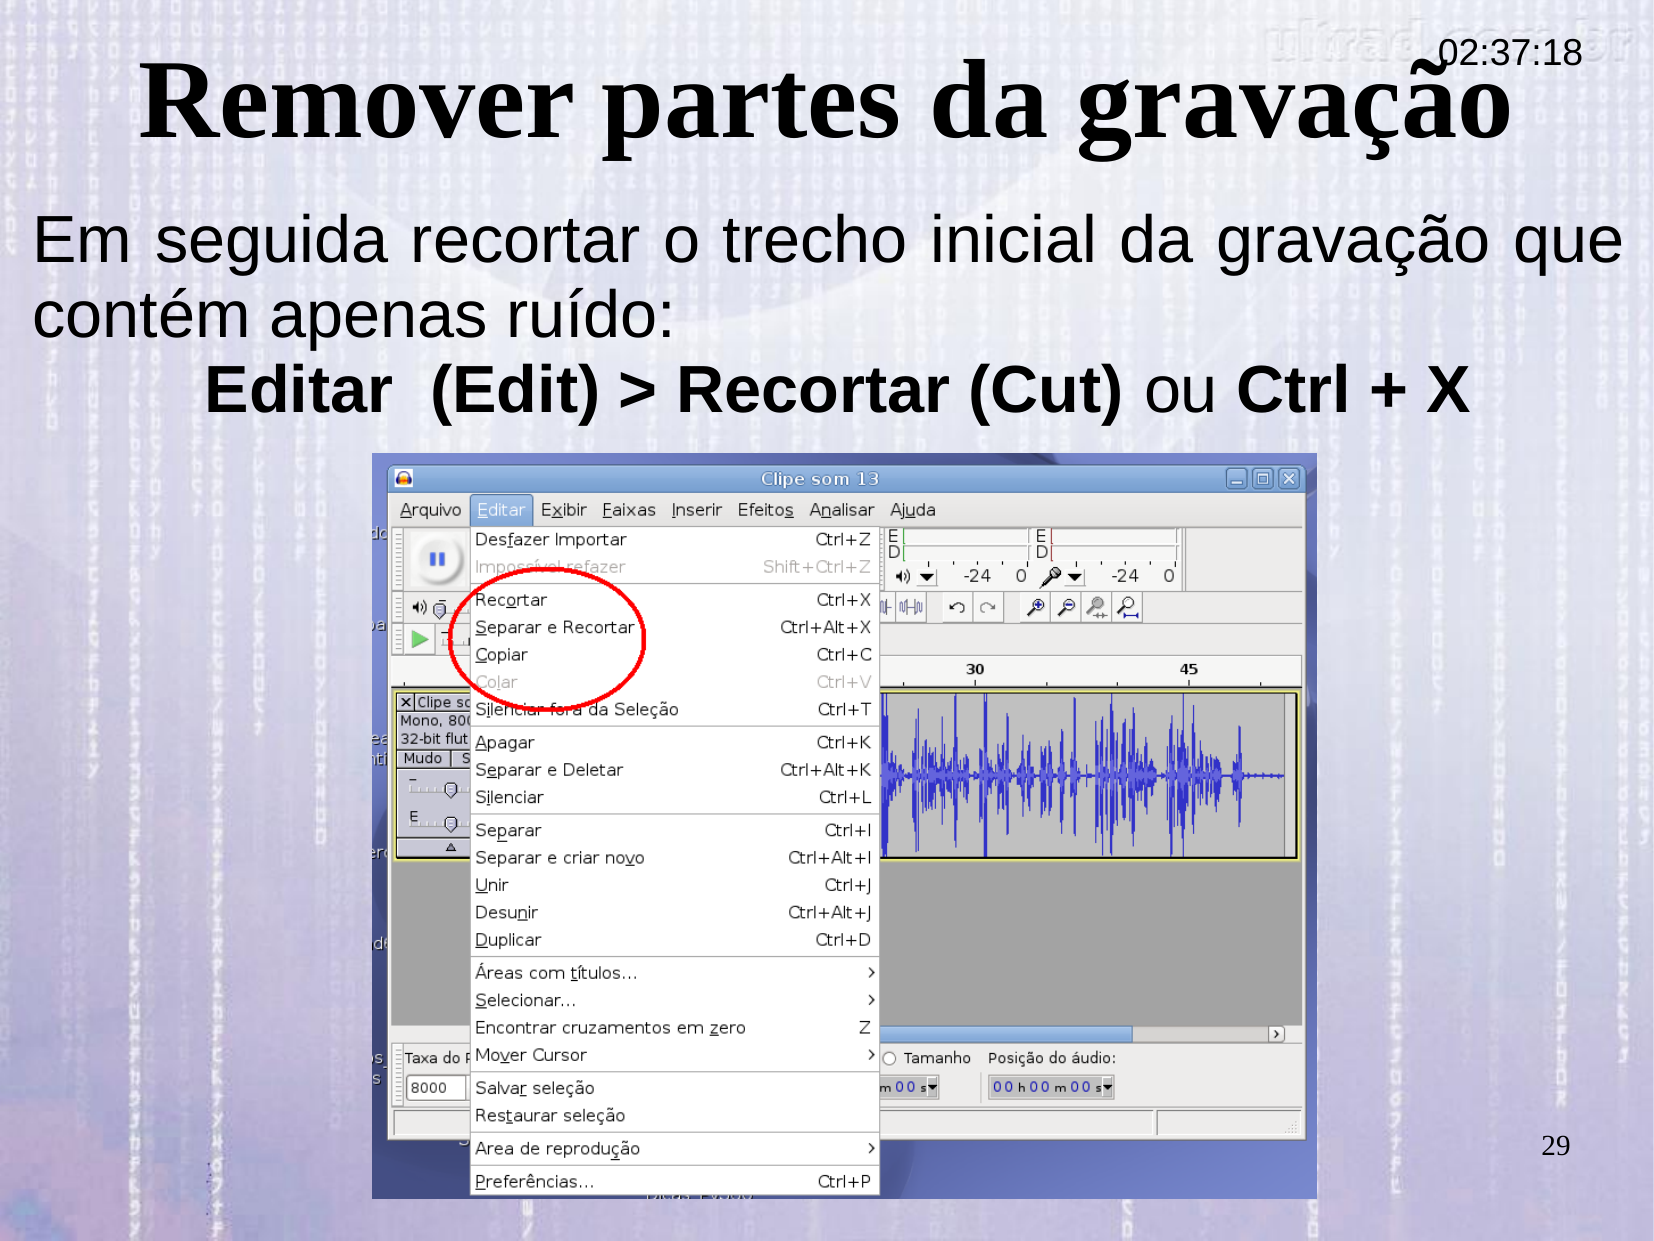

02:22:19
Remover partes da gravação
Em seguida recortar o trecho inicial da gravação que contém apenas ruído:
 Editar (Edit) > Recortar (Cut) ou Ctrl + X
29